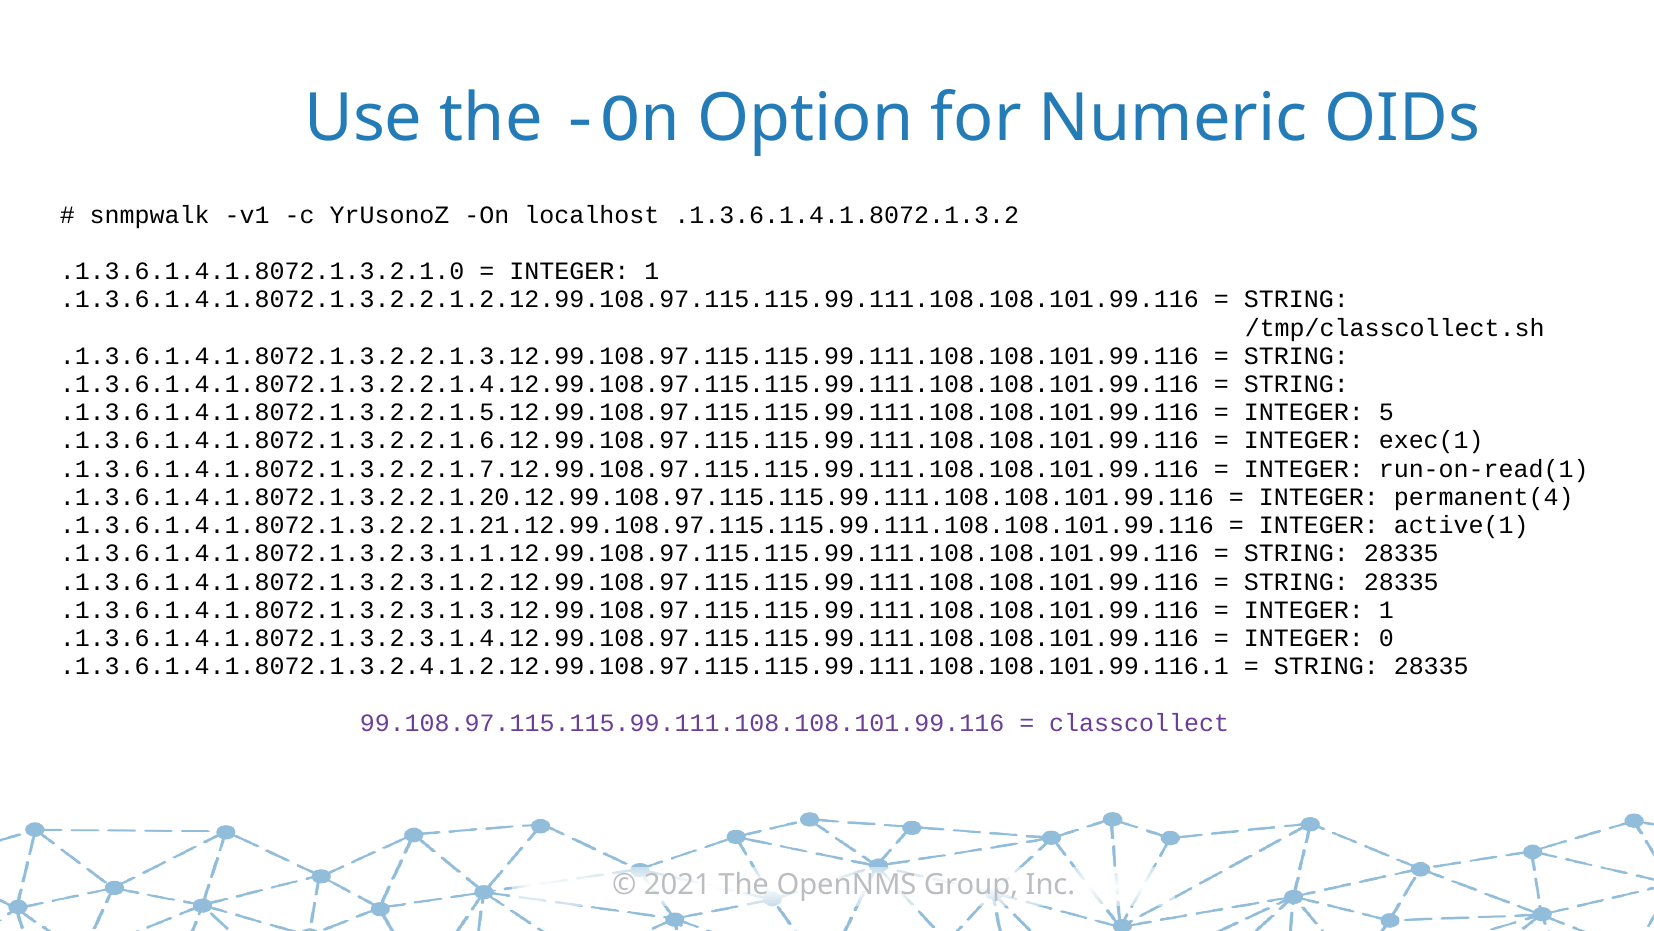

# Use the -On Option for Numeric OIDs
# snmpwalk -v1 -c YrUsonoZ -On localhost .1.3.6.1.4.1.8072.1.3.2
.1.3.6.1.4.1.8072.1.3.2.1.0 = INTEGER: 1
.1.3.6.1.4.1.8072.1.3.2.2.1.2.12.99.108.97.115.115.99.111.108.108.101.99.116 = STRING:
 /tmp/classcollect.sh
.1.3.6.1.4.1.8072.1.3.2.2.1.3.12.99.108.97.115.115.99.111.108.108.101.99.116 = STRING:
.1.3.6.1.4.1.8072.1.3.2.2.1.4.12.99.108.97.115.115.99.111.108.108.101.99.116 = STRING:
.1.3.6.1.4.1.8072.1.3.2.2.1.5.12.99.108.97.115.115.99.111.108.108.101.99.116 = INTEGER: 5
.1.3.6.1.4.1.8072.1.3.2.2.1.6.12.99.108.97.115.115.99.111.108.108.101.99.116 = INTEGER: exec(1)
.1.3.6.1.4.1.8072.1.3.2.2.1.7.12.99.108.97.115.115.99.111.108.108.101.99.116 = INTEGER: run-on-read(1)
.1.3.6.1.4.1.8072.1.3.2.2.1.20.12.99.108.97.115.115.99.111.108.108.101.99.116 = INTEGER: permanent(4)
.1.3.6.1.4.1.8072.1.3.2.2.1.21.12.99.108.97.115.115.99.111.108.108.101.99.116 = INTEGER: active(1)
.1.3.6.1.4.1.8072.1.3.2.3.1.1.12.99.108.97.115.115.99.111.108.108.101.99.116 = STRING: 28335
.1.3.6.1.4.1.8072.1.3.2.3.1.2.12.99.108.97.115.115.99.111.108.108.101.99.116 = STRING: 28335
.1.3.6.1.4.1.8072.1.3.2.3.1.3.12.99.108.97.115.115.99.111.108.108.101.99.116 = INTEGER: 1
.1.3.6.1.4.1.8072.1.3.2.3.1.4.12.99.108.97.115.115.99.111.108.108.101.99.116 = INTEGER: 0
.1.3.6.1.4.1.8072.1.3.2.4.1.2.12.99.108.97.115.115.99.111.108.108.101.99.116.1 = STRING: 28335
				99.108.97.115.115.99.111.108.108.101.99.116 = classcollect